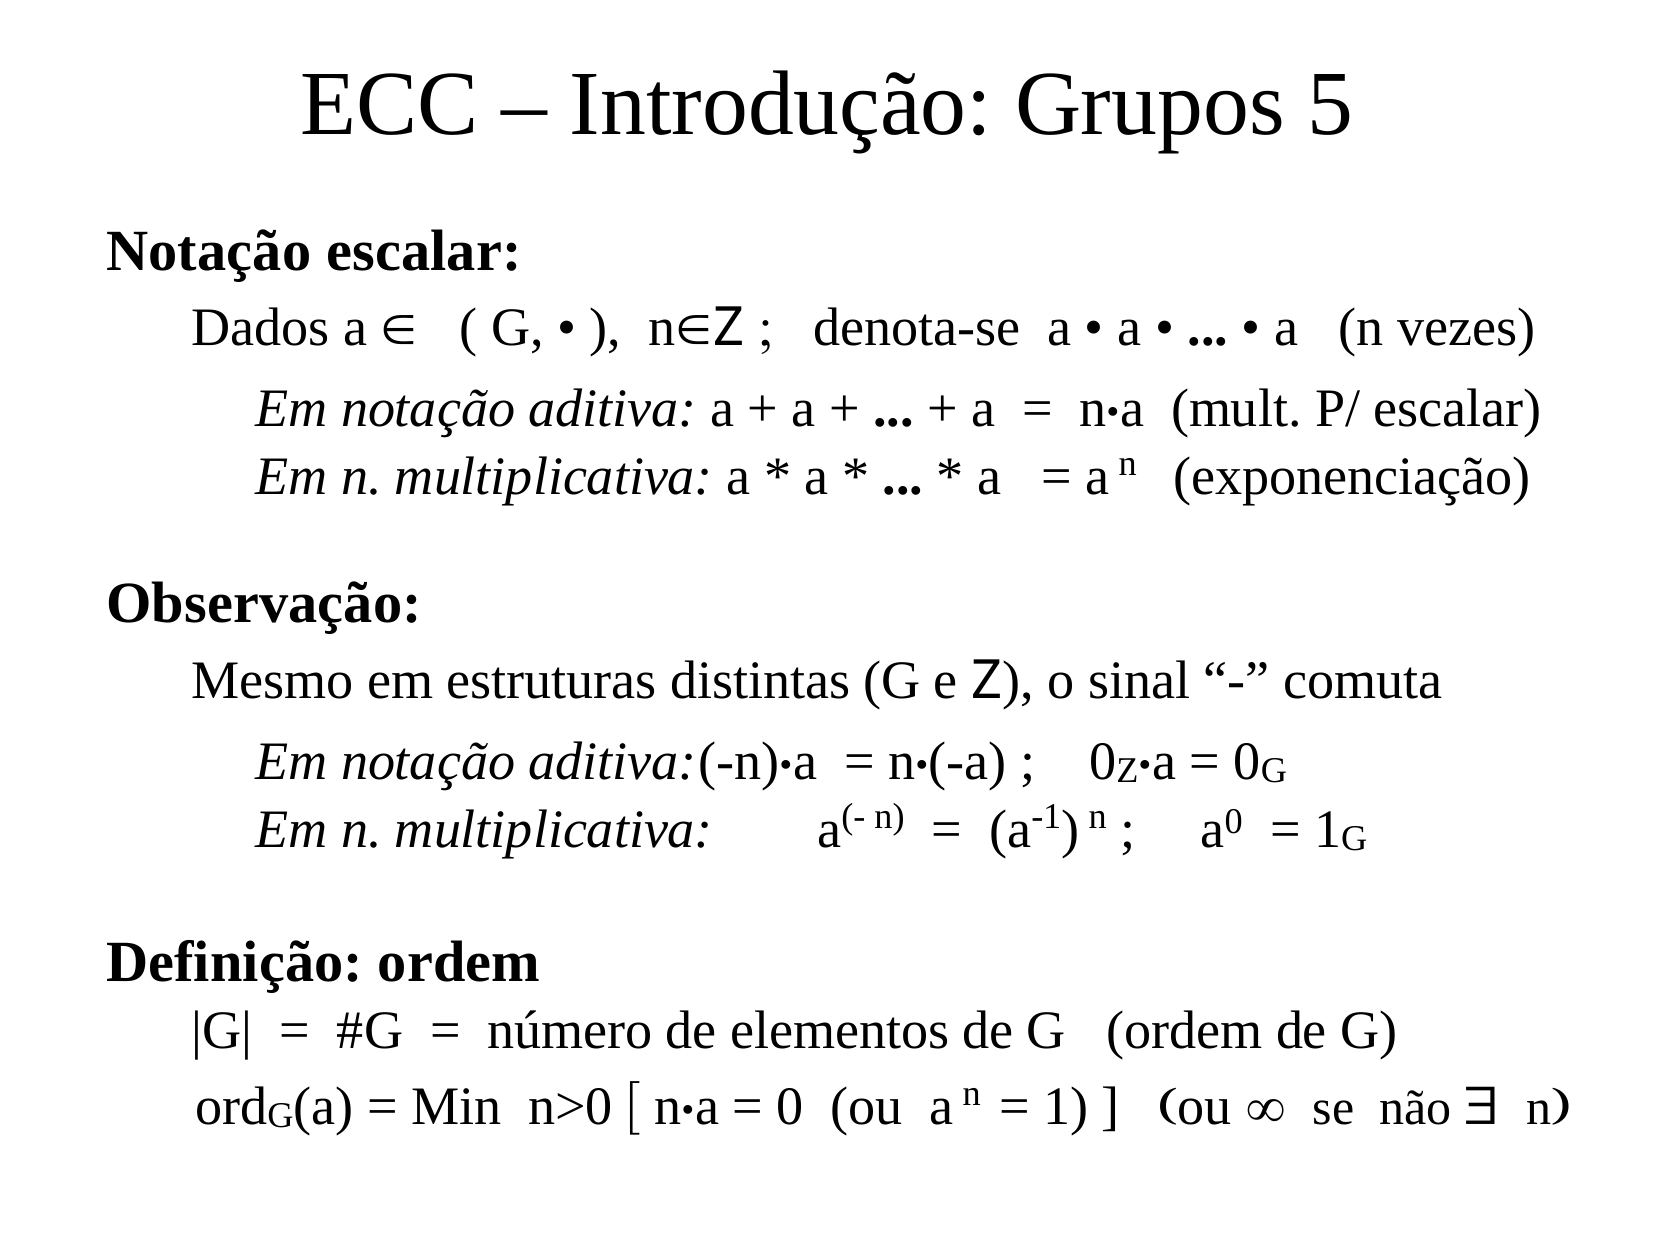

# ECC – Introdução: Grupos 5
Notação escalar:
Dados a Î ( G, • ), nÎZ ; denota-se a • a • ... • a (n vezes)
Em notação aditiva: a + a + ... + a = n.a (mult. P/ escalar)
Em n. multiplicativa: a * a * ... * a = a n 	(exponenciação)
Observação:
Mesmo em estruturas distintas (G e Z), o sinal “-” comuta
Em notação aditiva:	(-n).a = n.(-a) ; 0Z.a = 0G
Em n. multiplicativa:	a(- n) = (a-1) n ; 	 a0 = 1G
Definição: ordem
|G| = #G = número de elementos de G (ordem de G)
ordG(a) = Min n>0 [ n.a = 0 (ou a n = 1) ] ou senão $ n